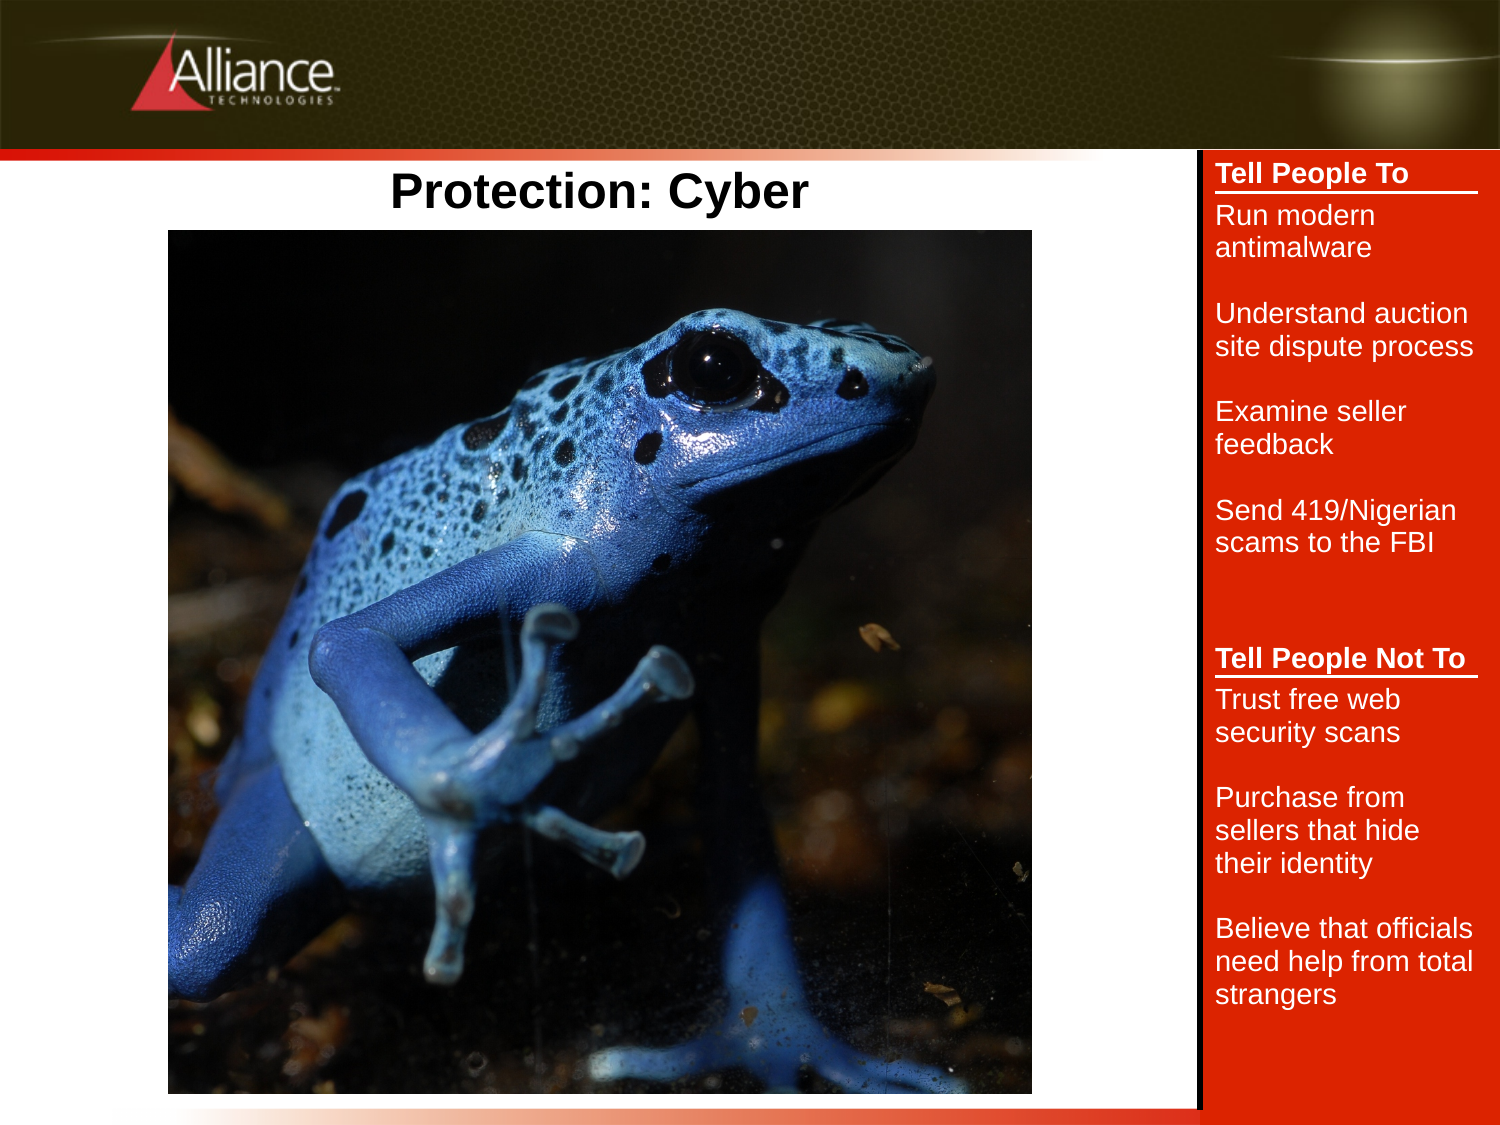

Tell People To
Protection: Cyber
Run modern antimalware
Understand auction site dispute process
Examine seller feedback
Send 419/Nigerian scams to the FBI
Tell People Not To
Trust free web security scans
Purchase from sellers that hide their identity
Believe that officials need help from total strangers